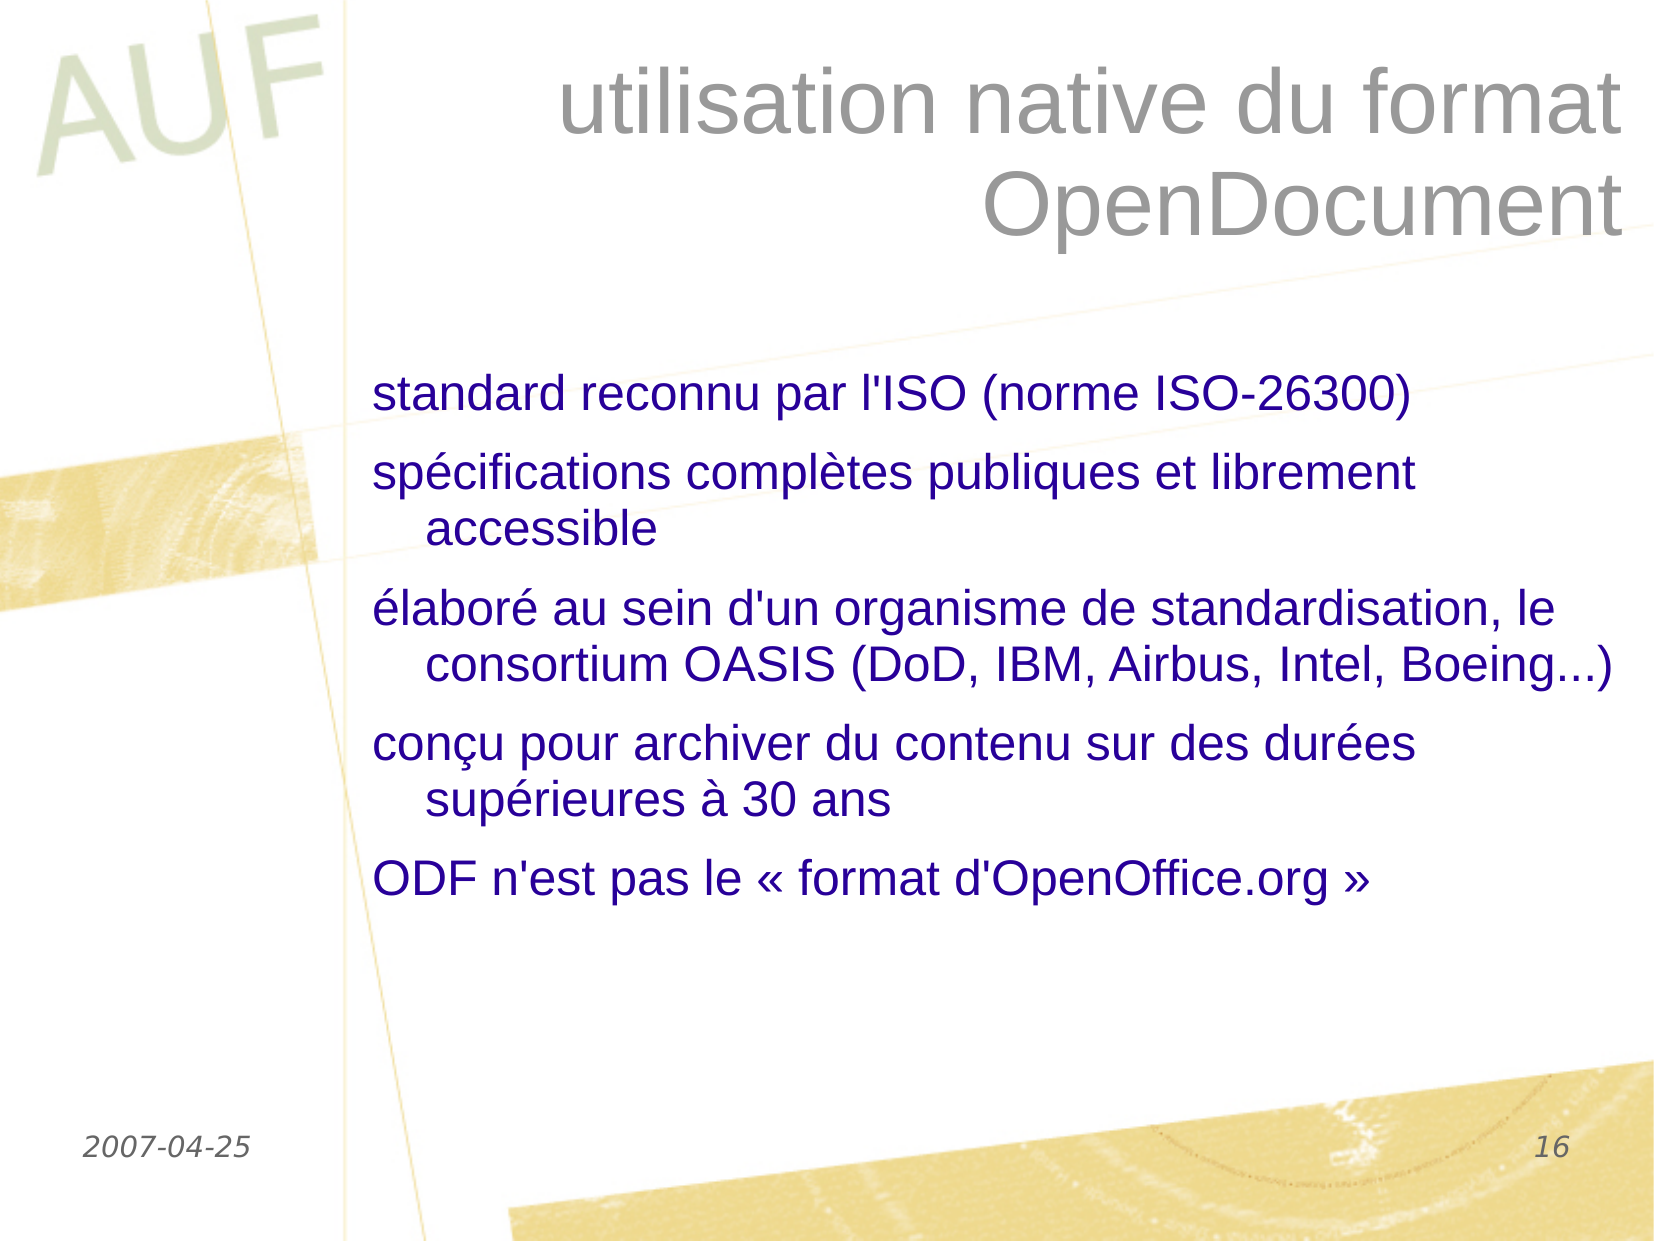

# utilisation native du format OpenDocument
standard reconnu par l'ISO (norme ISO-26300)
spécifications complètes publiques et librement accessible
élaboré au sein d'un organisme de standardisation, le consortium OASIS (DoD, IBM, Airbus, Intel, Boeing...)
conçu pour archiver du contenu sur des durées supérieures à 30 ans
ODF n'est pas le « format d'OpenOffice.org »
2007-04-25
16